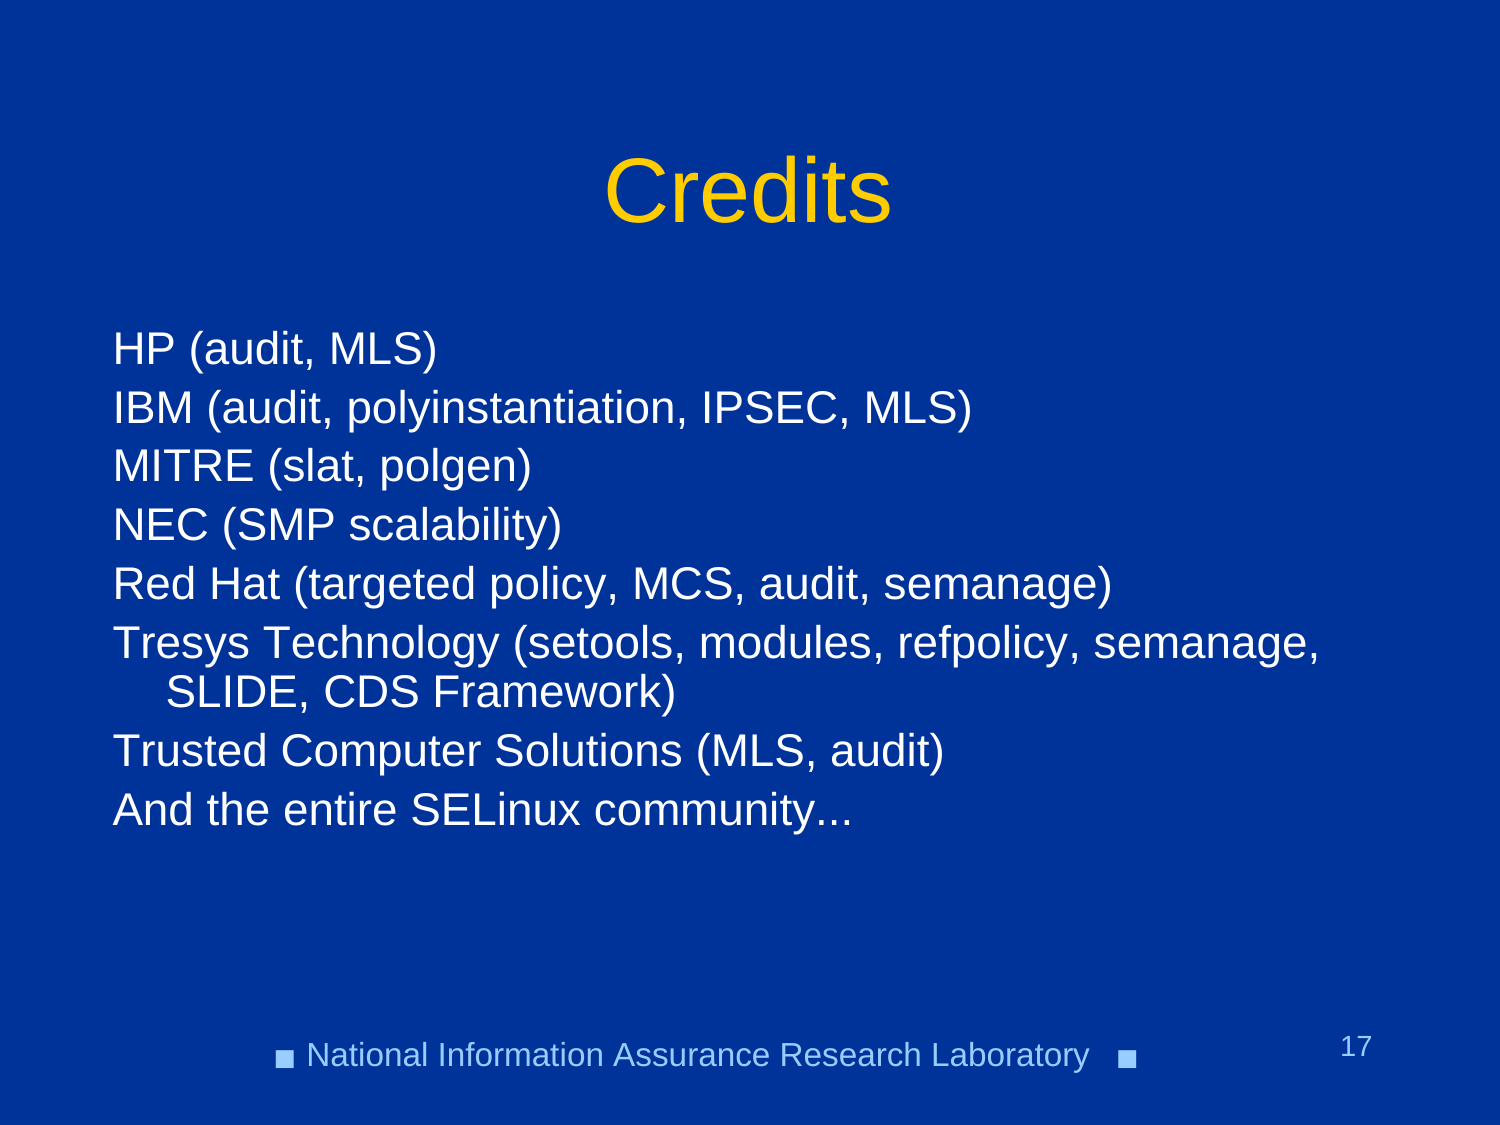

# Credits
HP (audit, MLS)
IBM (audit, polyinstantiation, IPSEC, MLS)
MITRE (slat, polgen)
NEC (SMP scalability)
Red Hat (targeted policy, MCS, audit, semanage)
Tresys Technology (setools, modules, refpolicy, semanage, SLIDE, CDS Framework)
Trusted Computer Solutions (MLS, audit)
And the entire SELinux community...